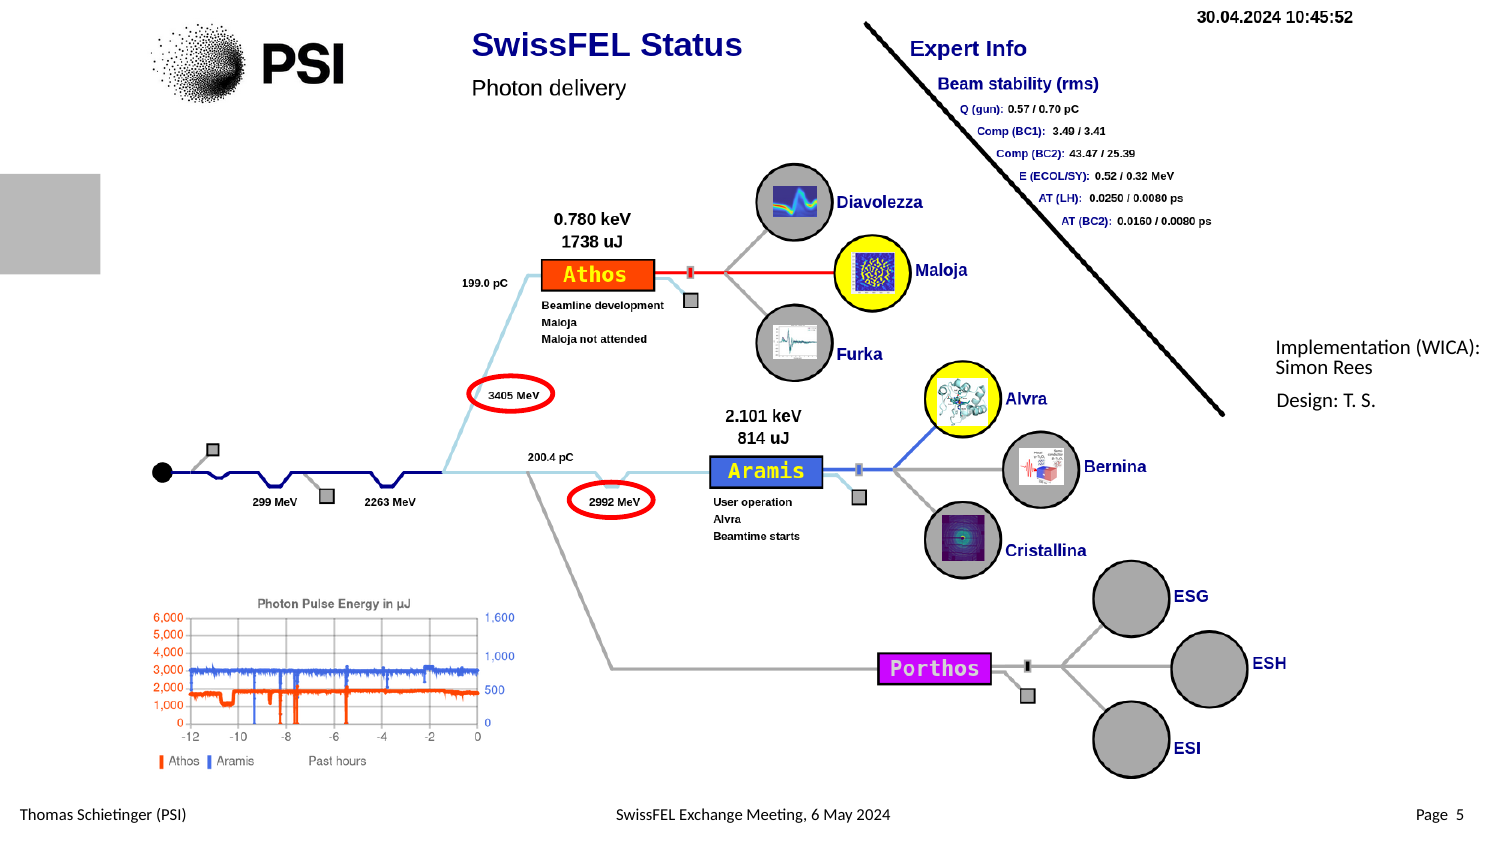

Implementation (WICA):
Simon Rees
Design: T. S.